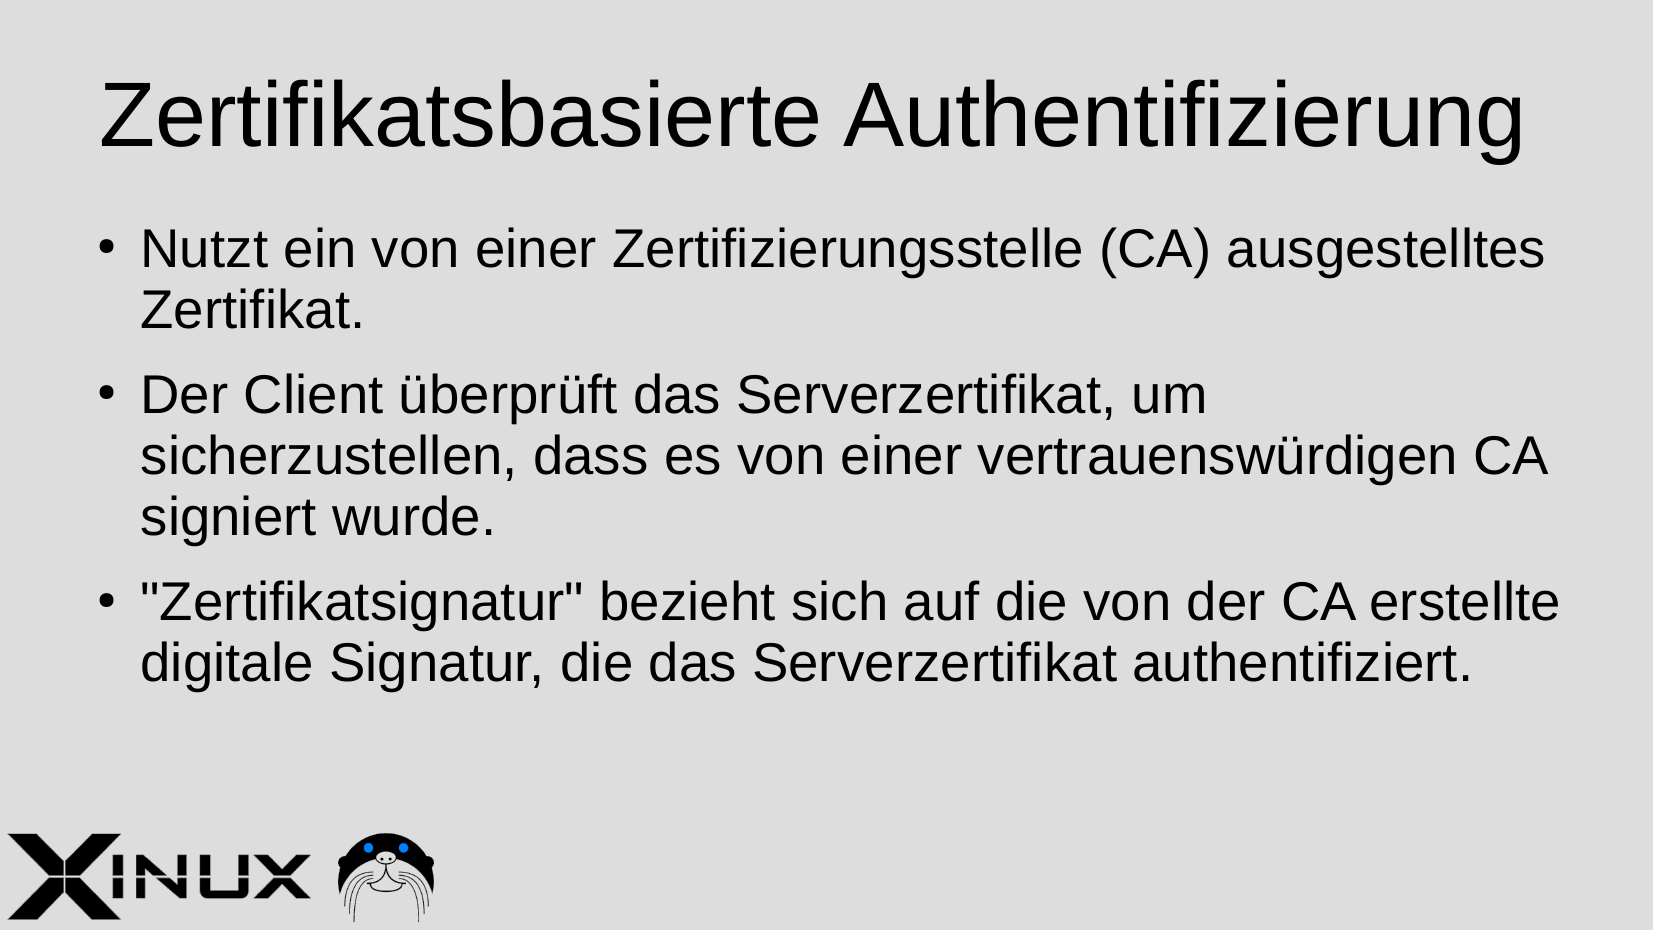

# Zertifikatsbasierte Authentifizierung
Nutzt ein von einer Zertifizierungsstelle (CA) ausgestelltes Zertifikat.
Der Client überprüft das Serverzertifikat, um sicherzustellen, dass es von einer vertrauenswürdigen CA signiert wurde.
"Zertifikatsignatur" bezieht sich auf die von der CA erstellte digitale Signatur, die das Serverzertifikat authentifiziert.